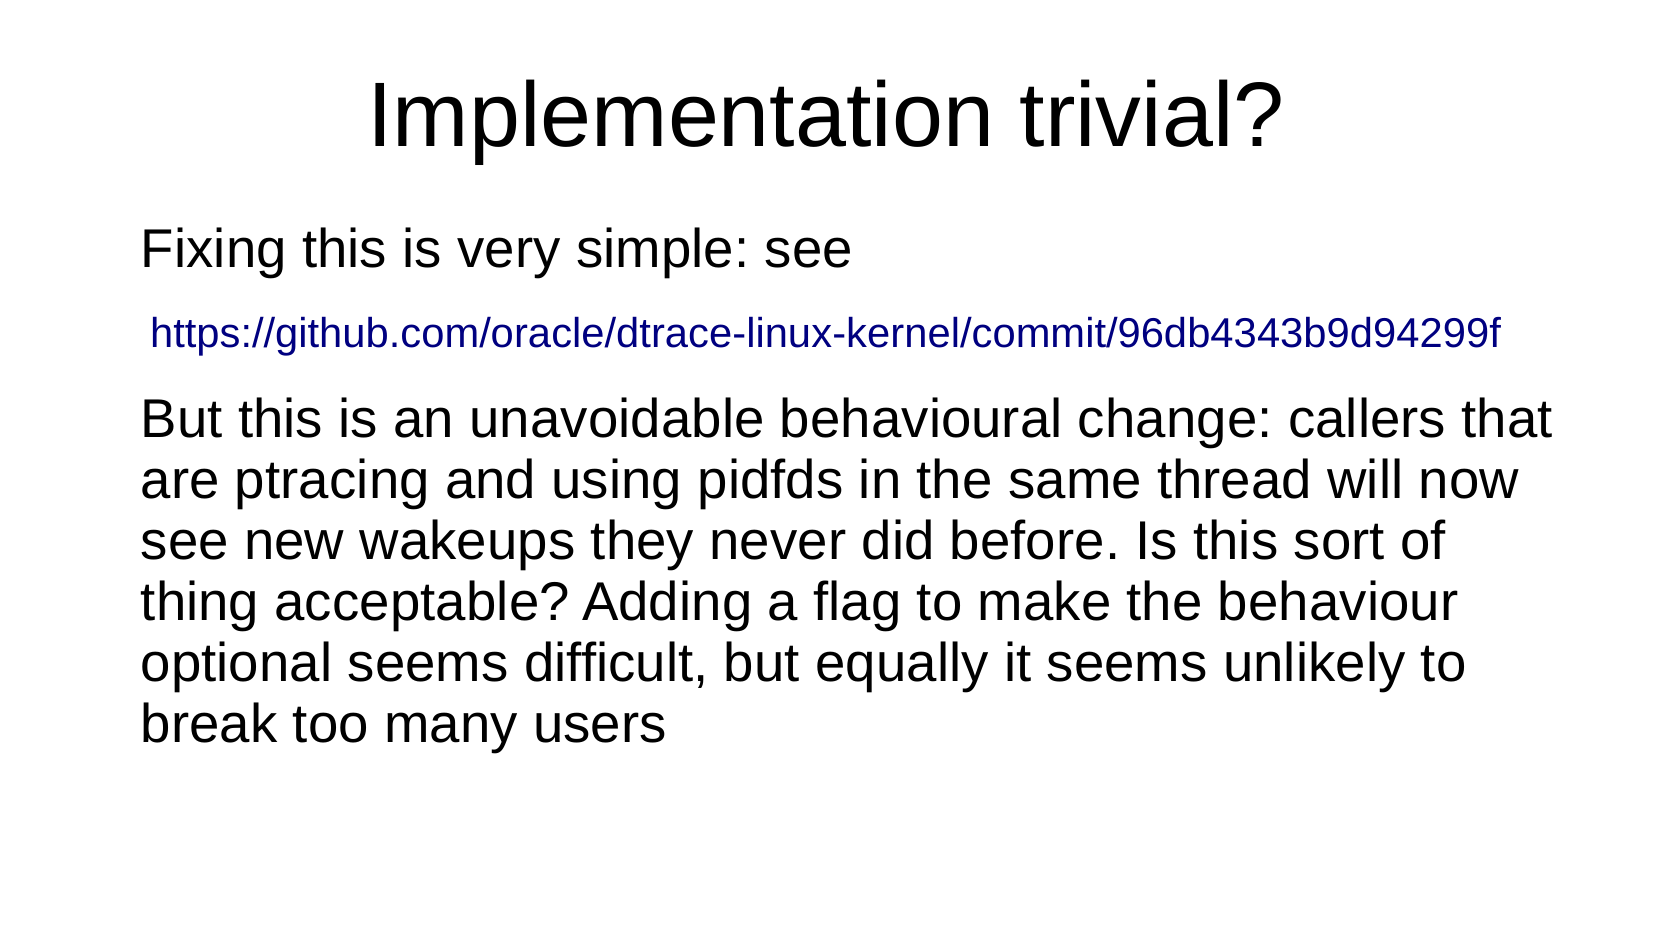

# Implementation trivial?
Fixing this is very simple: see
But this is an unavoidable behavioural change: callers that are ptracing and using pidfds in the same thread will now see new wakeups they never did before. Is this sort of thing acceptable? Adding a flag to make the behaviour optional seems difficult, but equally it seems unlikely to break too many users
https://github.com/oracle/dtrace-linux-kernel/commit/96db4343b9d94299f